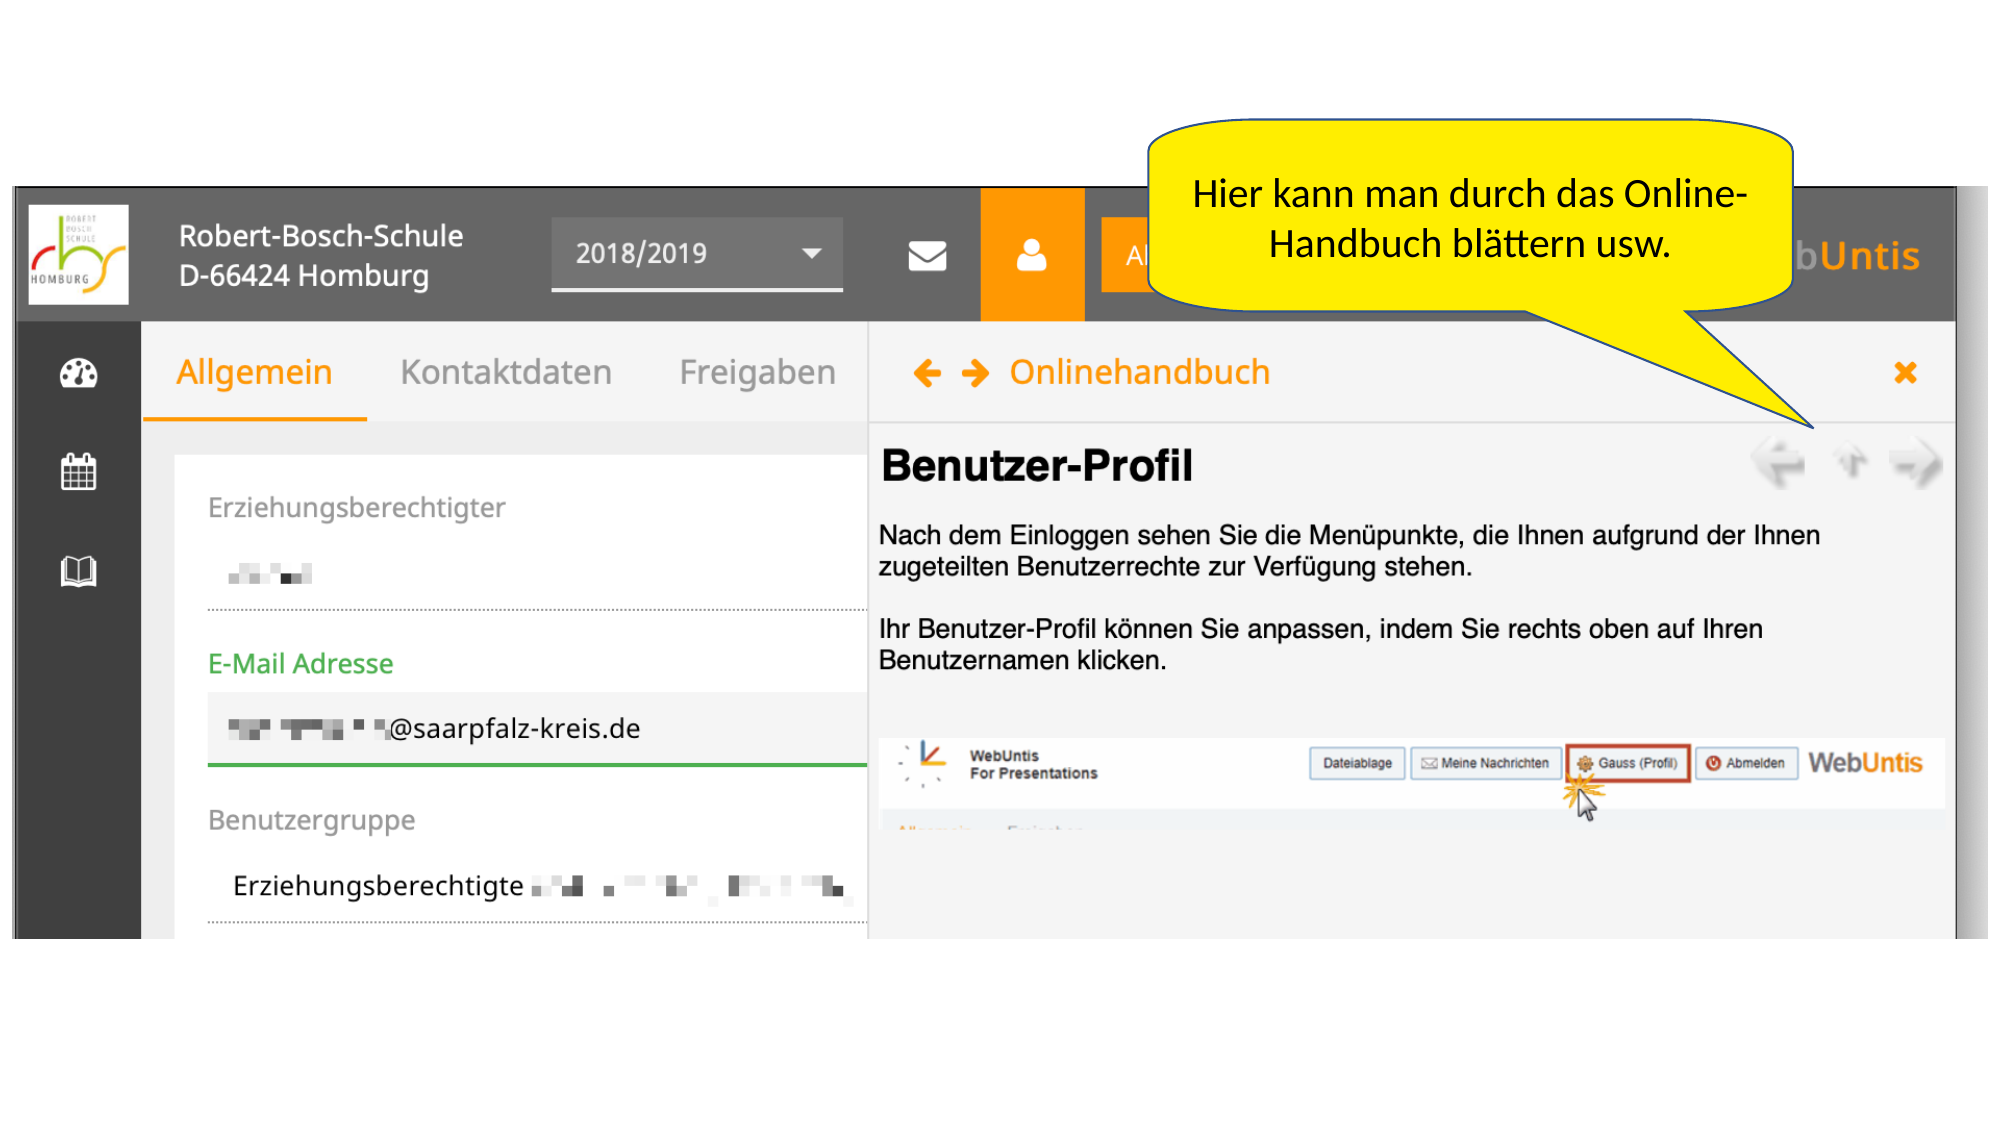

Hier kann man durch das Online-Handbuch blättern usw.